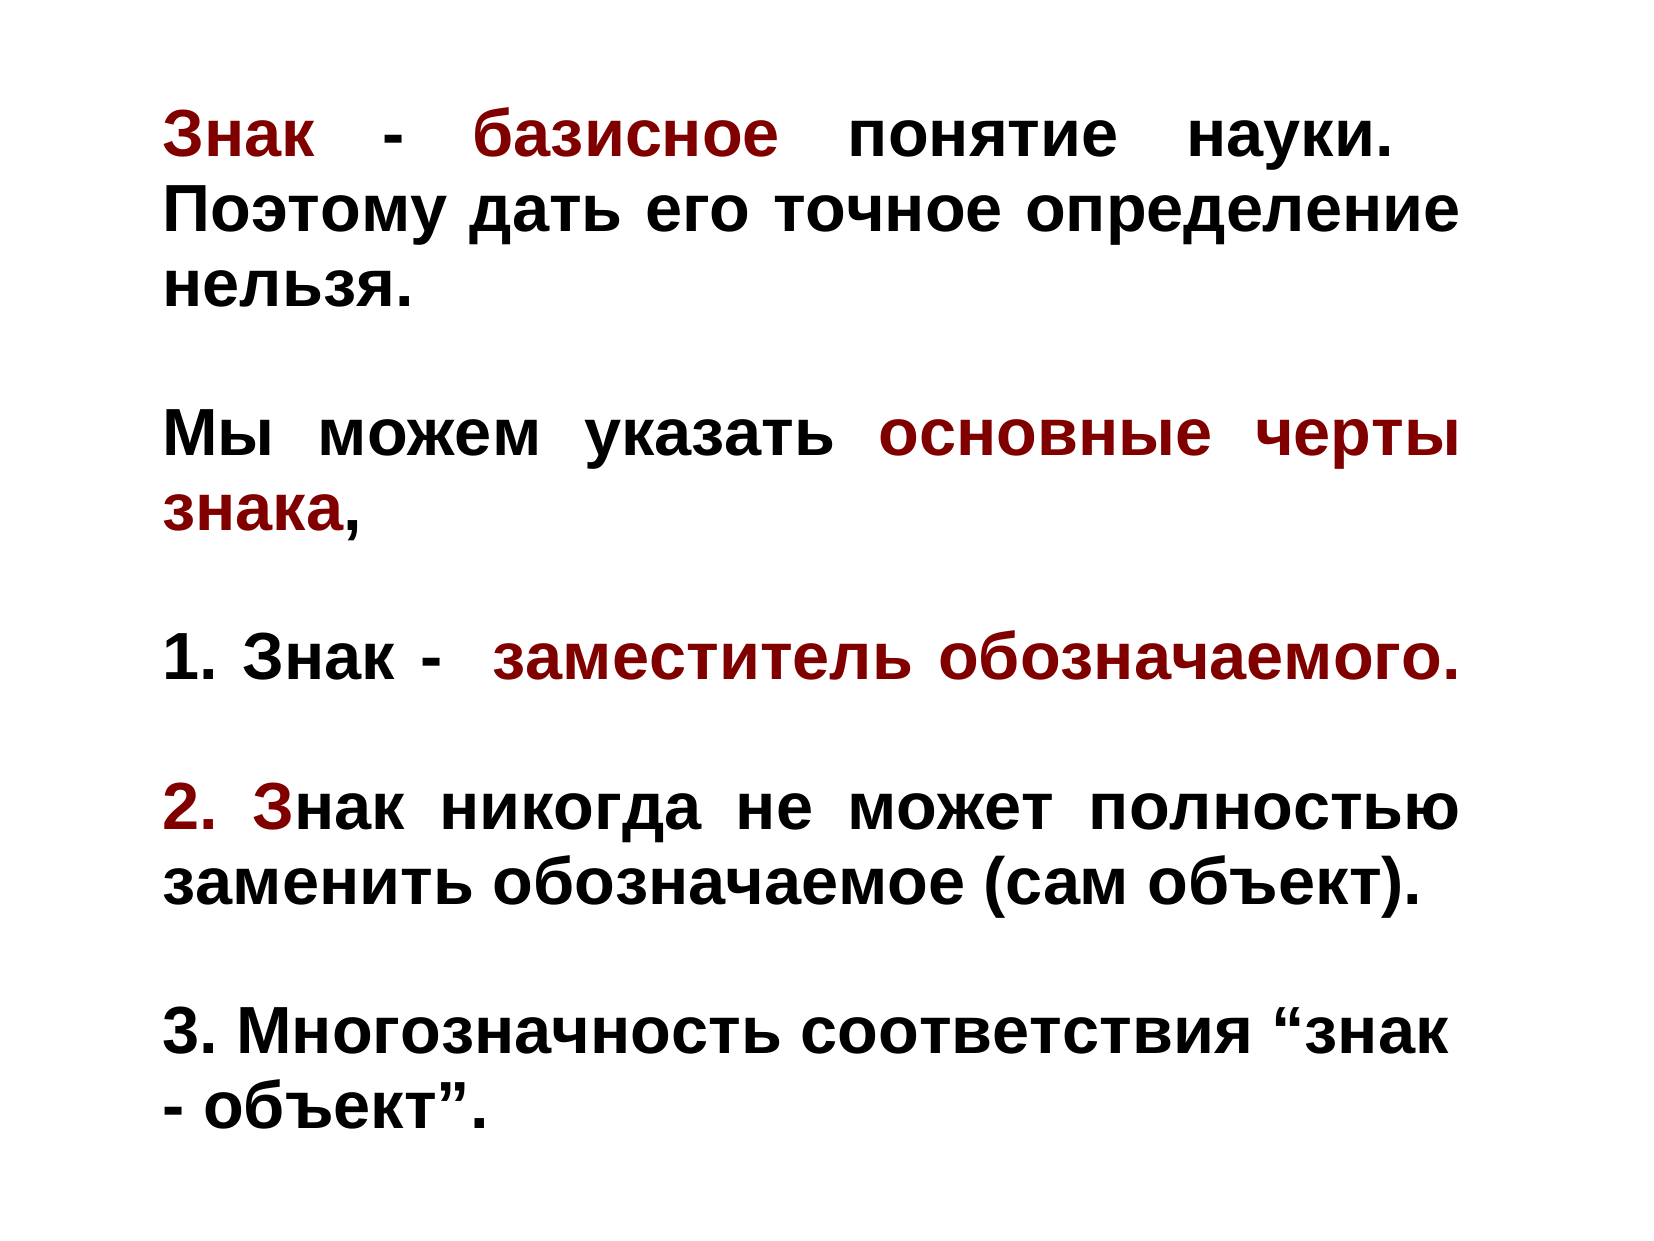

Знак - базисное понятие науки.
Поэтому дать его точное определение
нельзя.
Мы можем указать основные черты знака,
1. Знак - заместитель обозначаемого.
2. Знак никогда не может полностью заменить обозначаемое (сам объект).
3. Многозначность соответствия “знак - объект”.